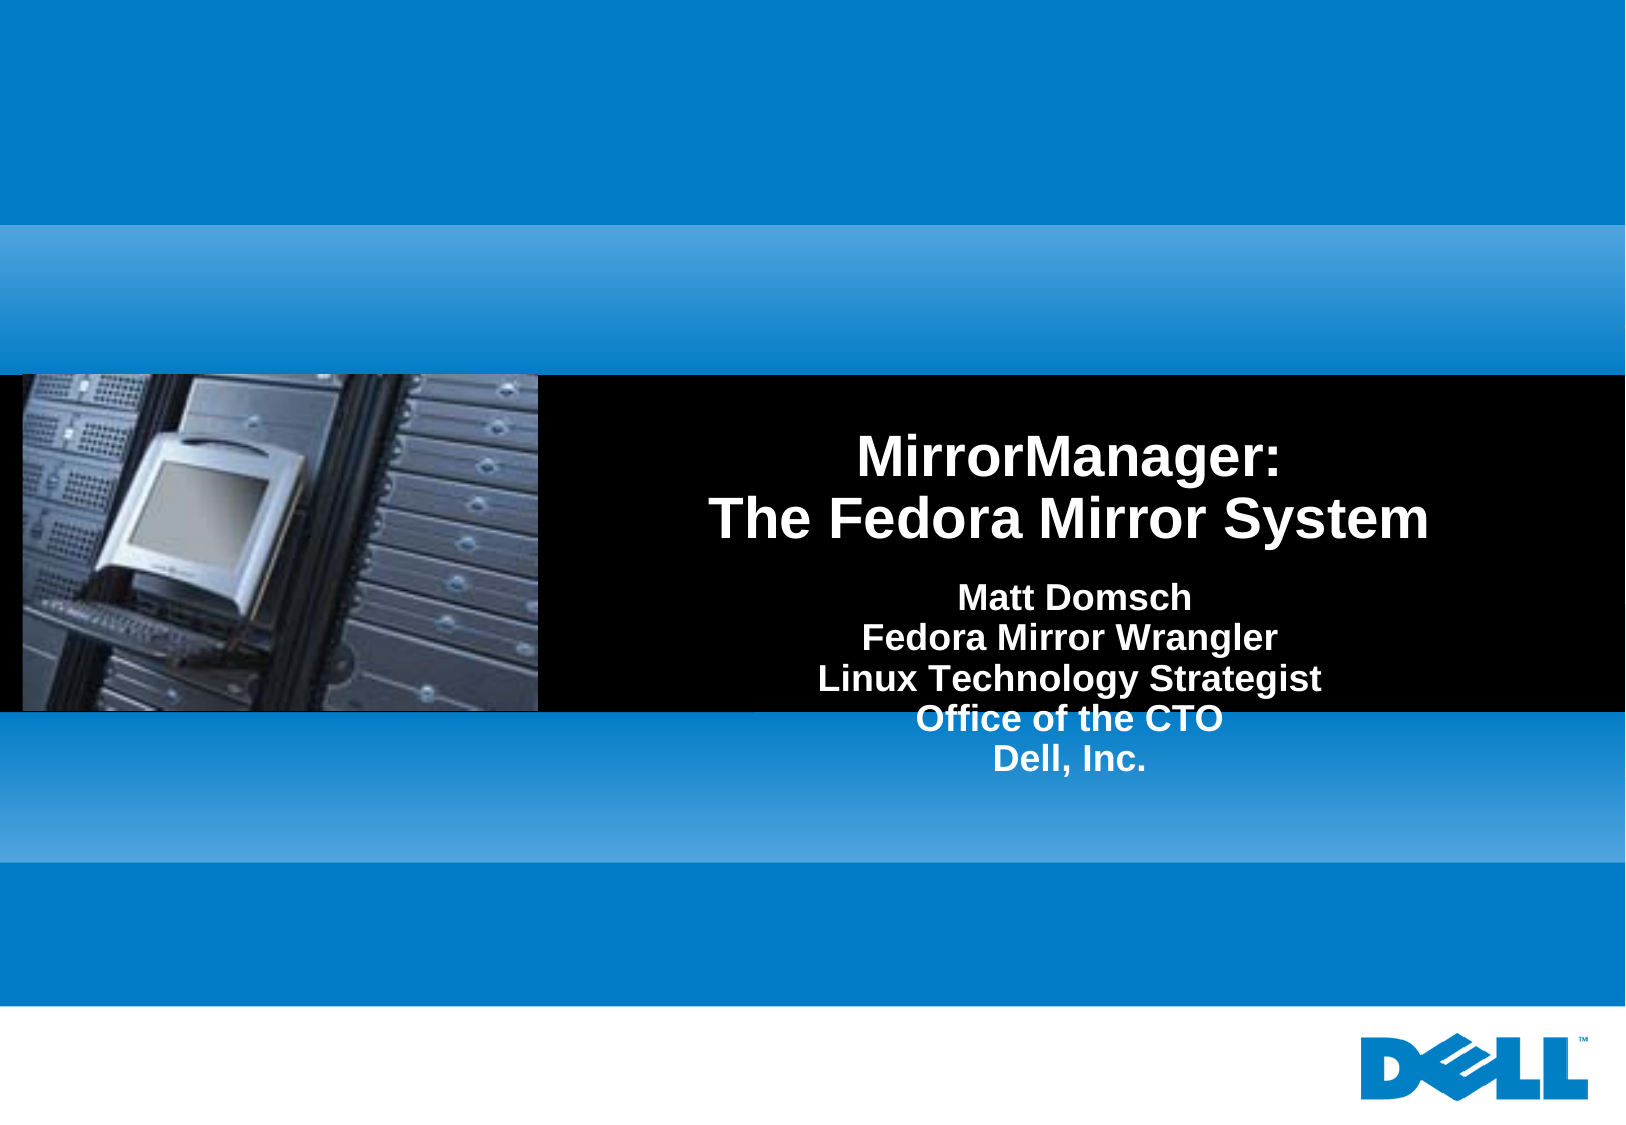

# MirrorManager: The Fedora Mirror System Matt Domsch Fedora Mirror Wrangler Linux Technology Strategist Office of the CTO Dell, Inc.